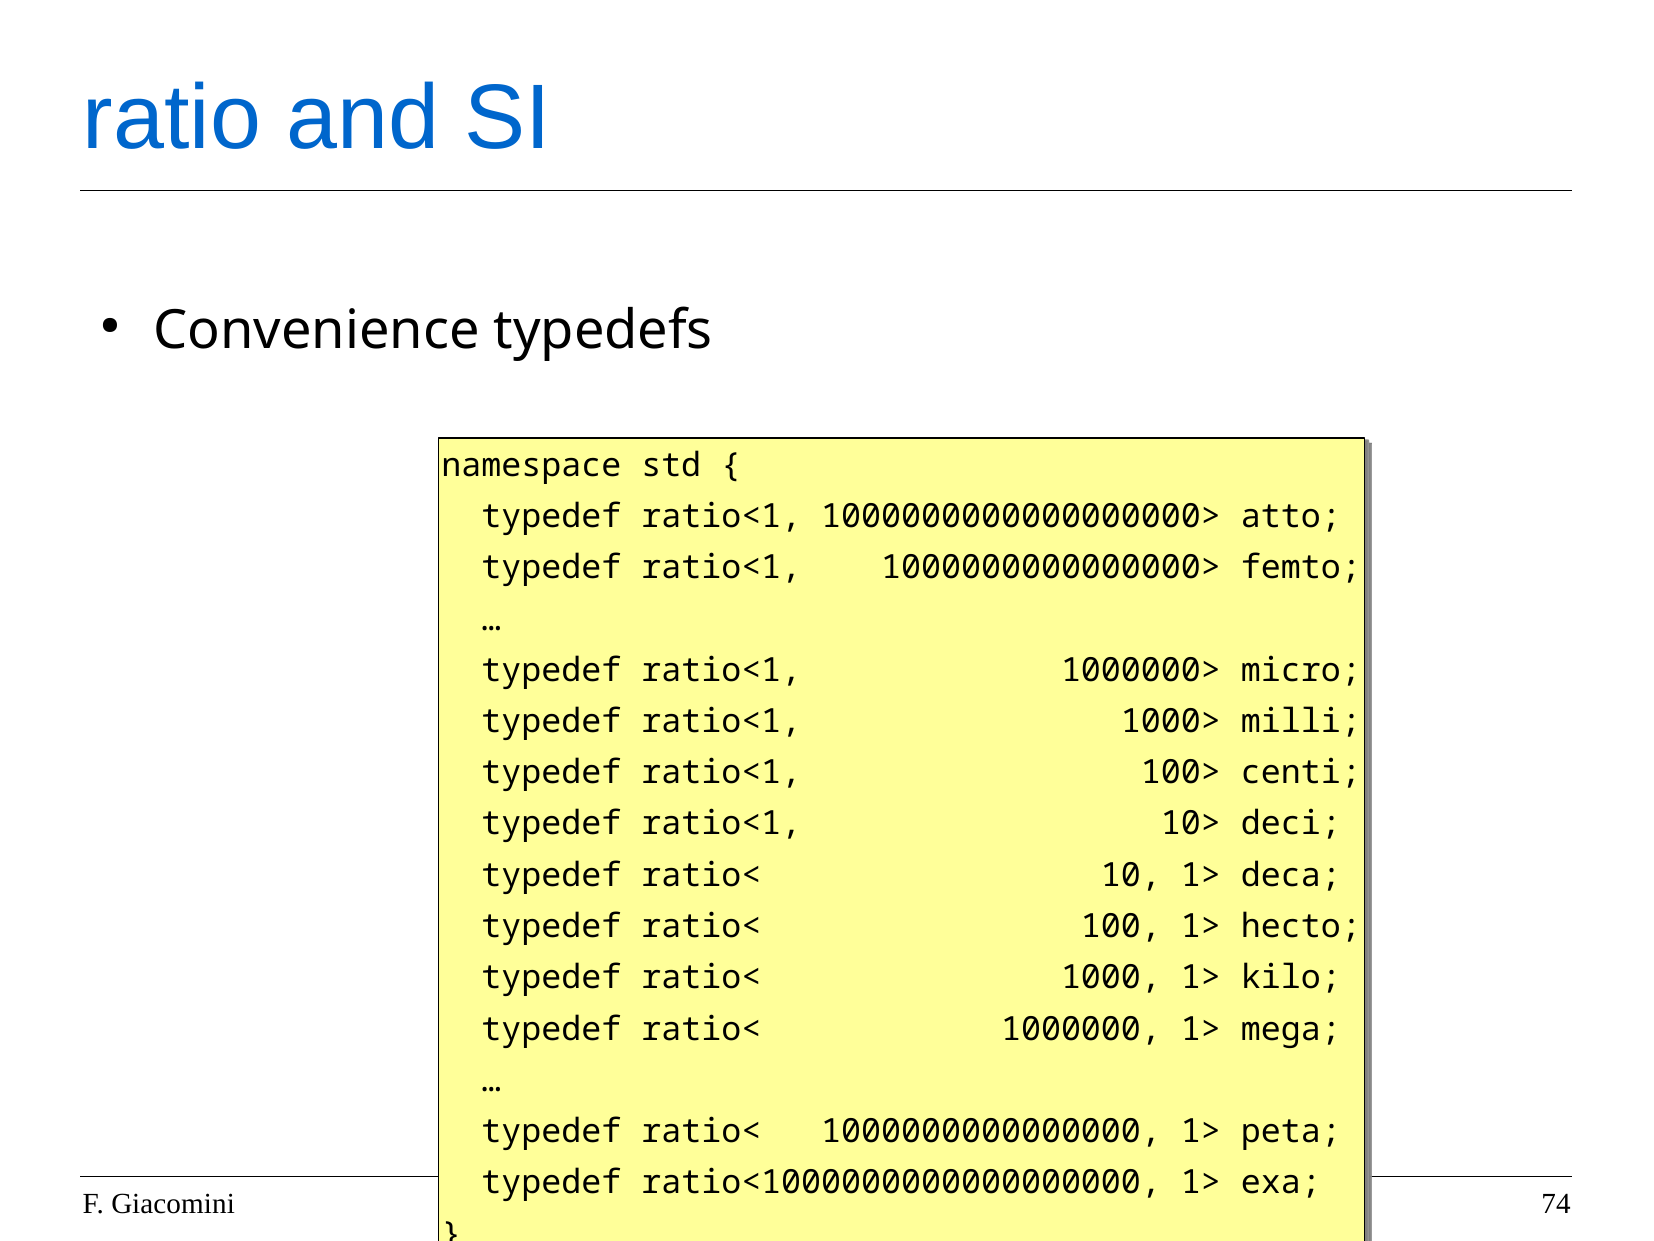

# ratio and SI
Convenience typedefs
namespace std {
 typedef ratio<1, 1000000000000000000> atto;
 typedef ratio<1, 1000000000000000> femto;
 …
 typedef ratio<1, 1000000> micro;
 typedef ratio<1, 1000> milli;
 typedef ratio<1, 100> centi;
 typedef ratio<1, 10> deci;
 typedef ratio< 10, 1> deca;
 typedef ratio< 100, 1> hecto;
 typedef ratio< 1000, 1> kilo;
 typedef ratio< 1000000, 1> mega;
 …
 typedef ratio< 1000000000000000, 1> peta;
 typedef ratio<1000000000000000000, 1> exa;
}
F. Giacomini
Efficient C++ Coding
74